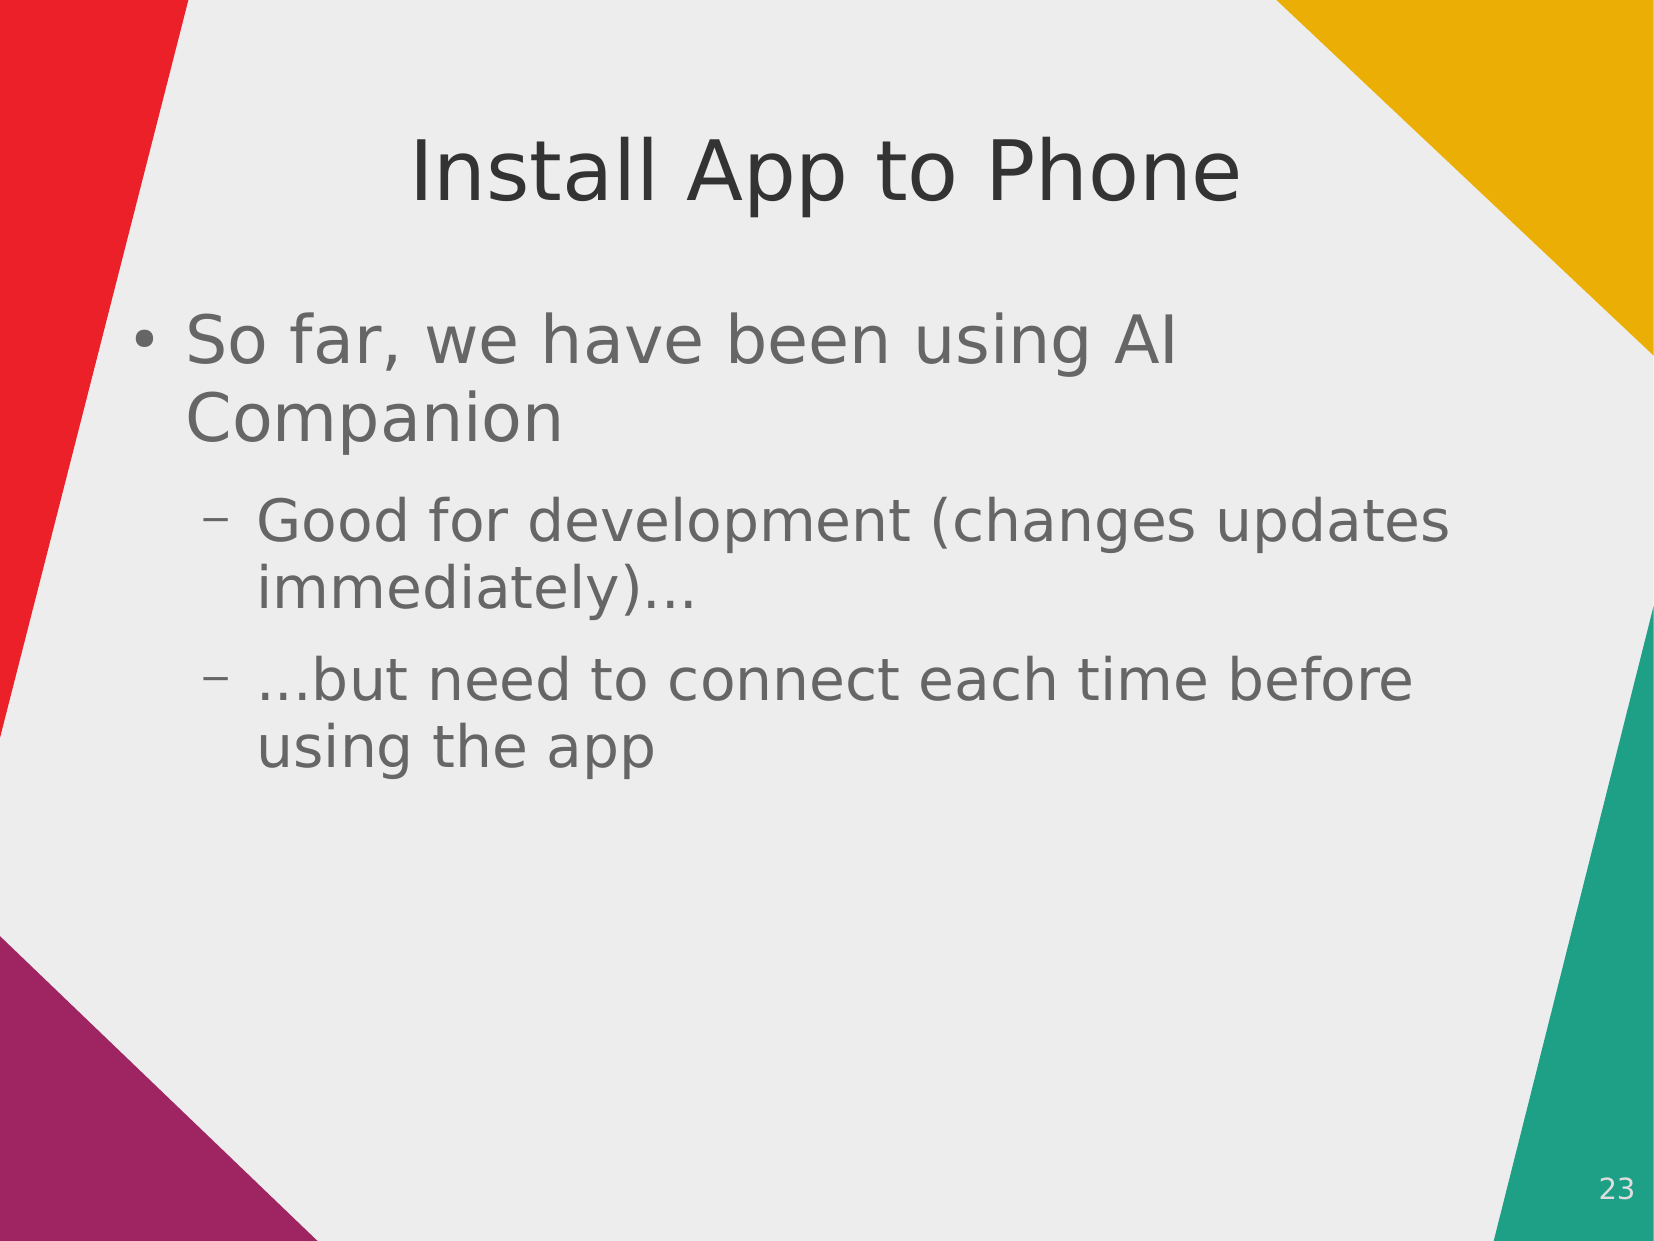

# Install App to Phone
So far, we have been using AI Companion
Good for development (changes updates immediately)...
...but need to connect each time before using the app
23